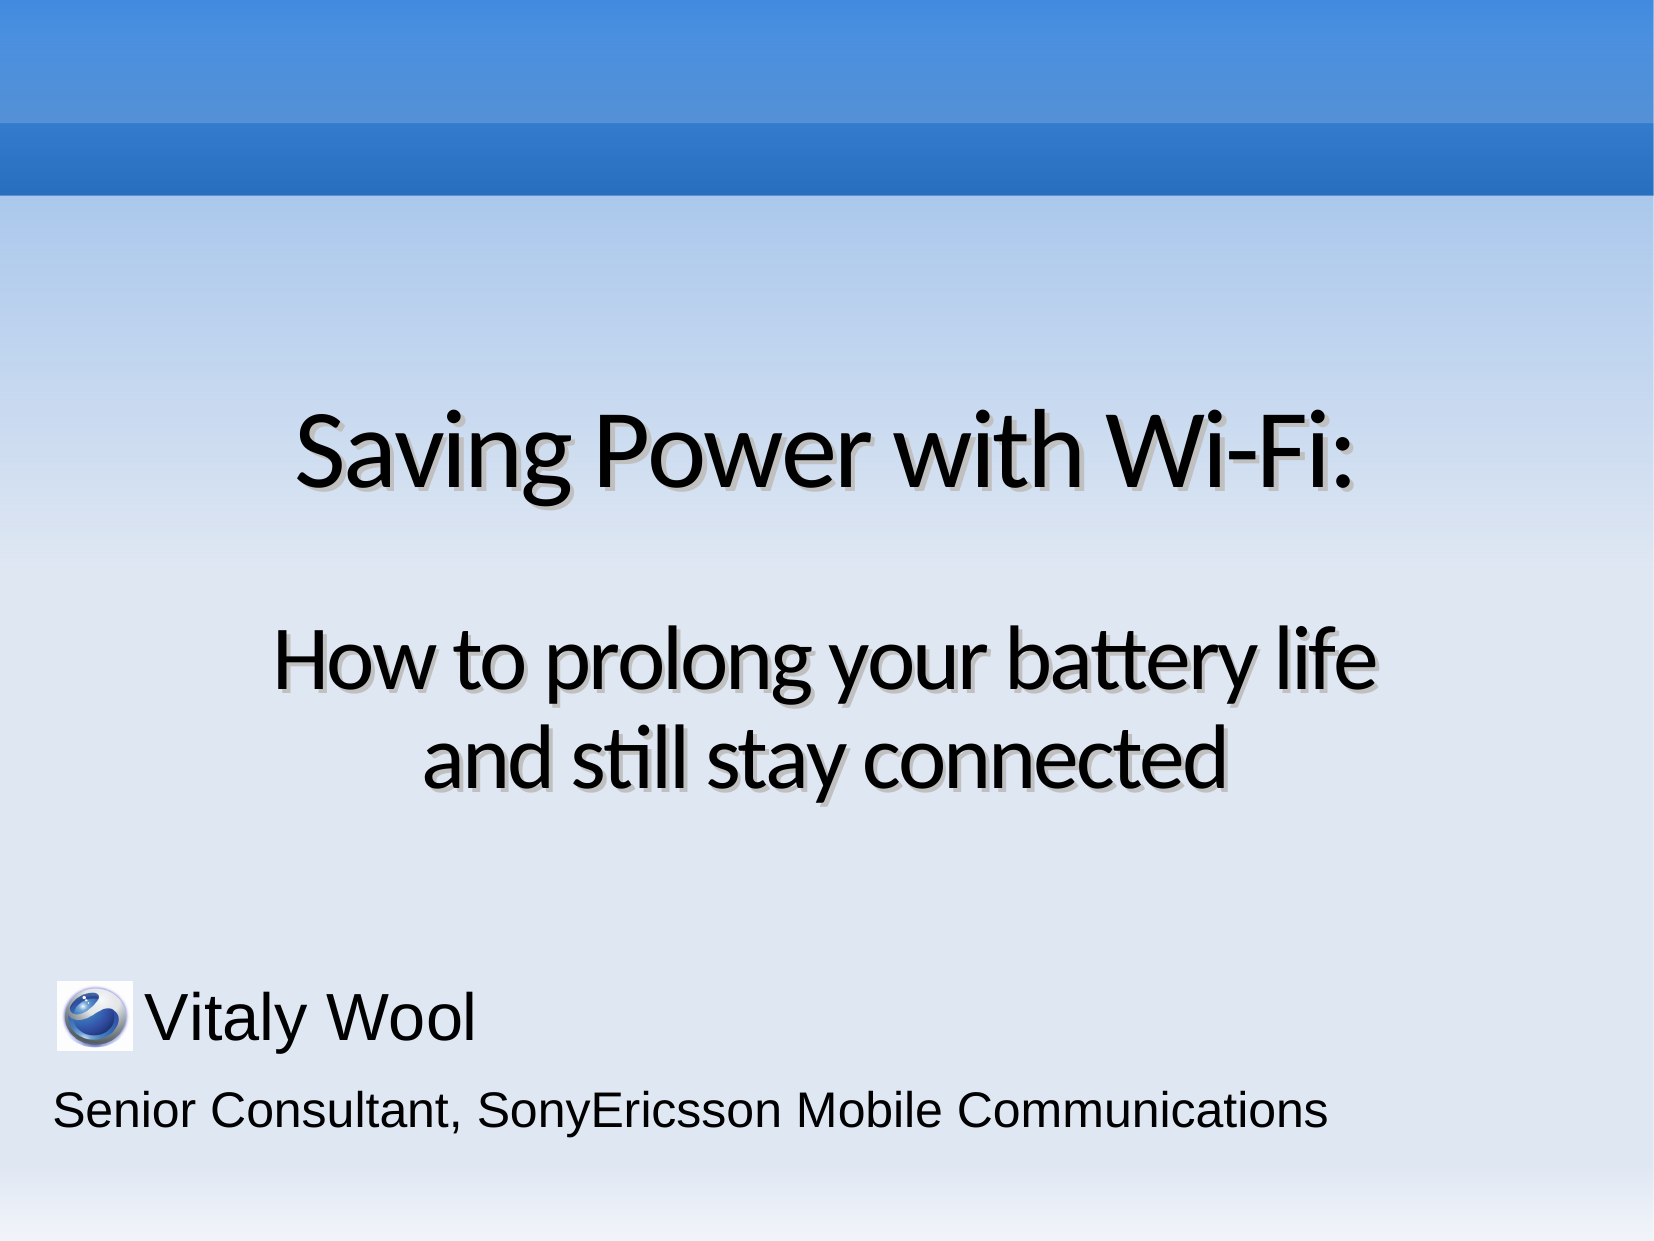

# Saving Power with Wi-Fi: How to prolong your battery life and still stay connected
 Vitaly Wool
Senior Consultant, SonyEricsson Mobile Communications